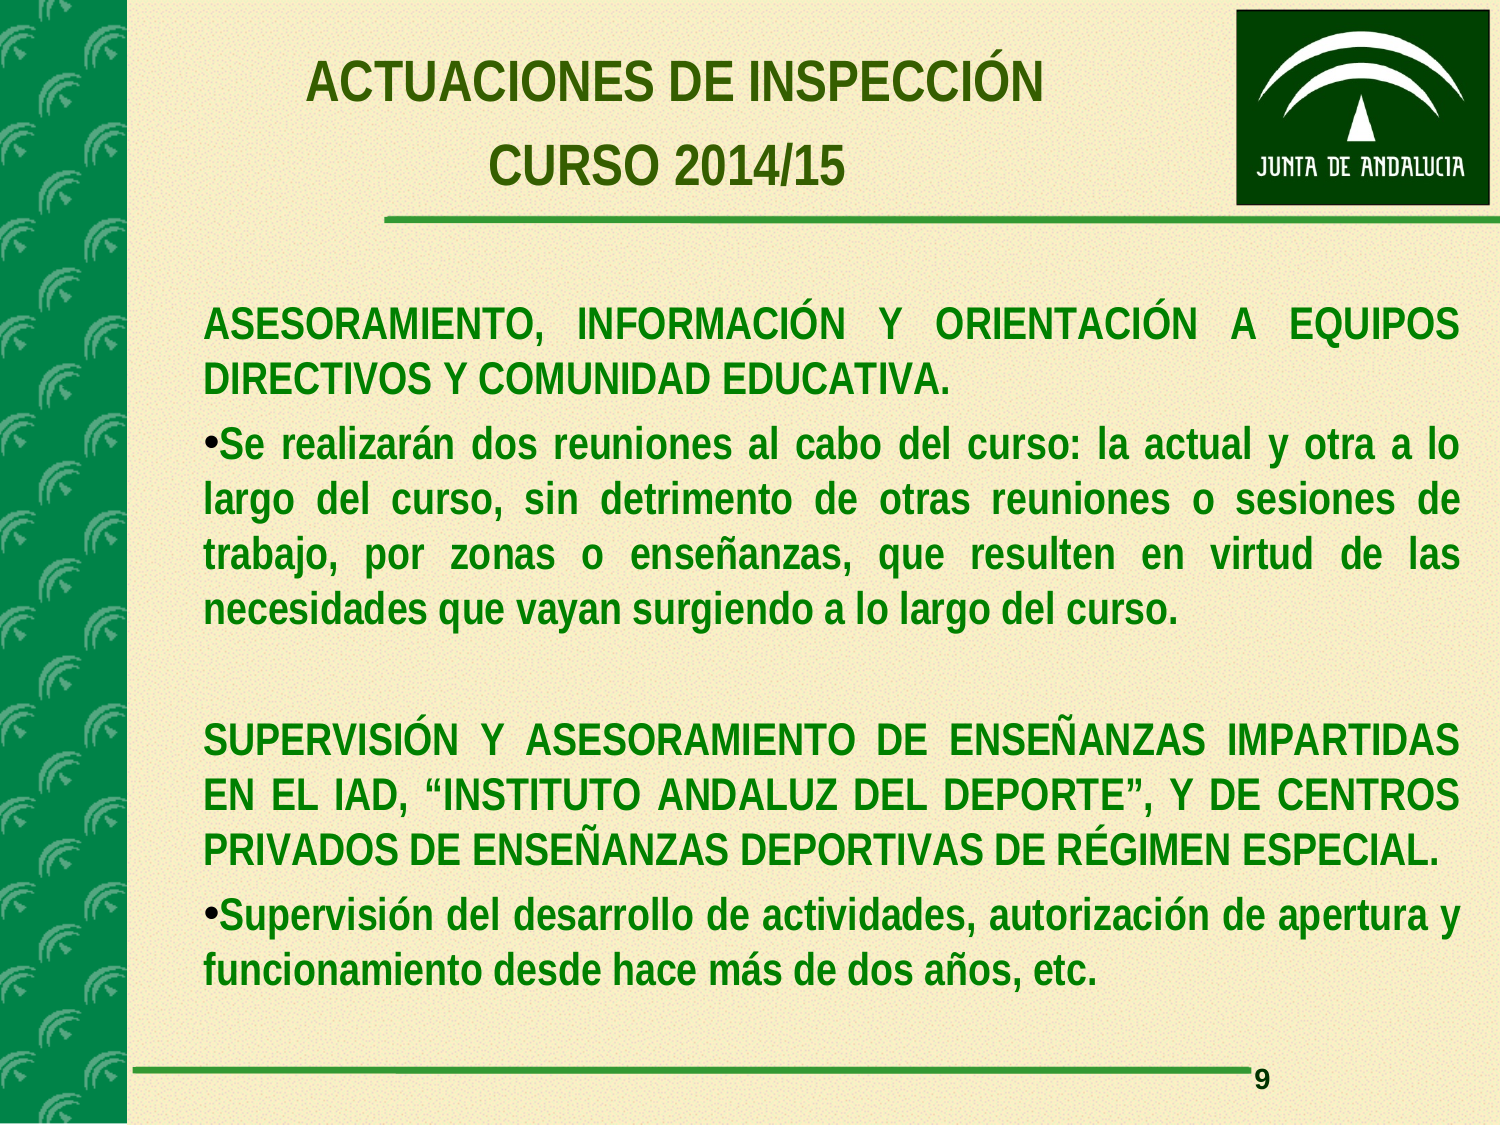

ACTUACIONES DE INSPECCIÓN
CURSO 2014/15
ASESORAMIENTO, INFORMACIÓN Y ORIENTACIÓN A EQUIPOS DIRECTIVOS Y COMUNIDAD EDUCATIVA.
Se realizarán dos reuniones al cabo del curso: la actual y otra a lo largo del curso, sin detrimento de otras reuniones o sesiones de trabajo, por zonas o enseñanzas, que resulten en virtud de las necesidades que vayan surgiendo a lo largo del curso.
SUPERVISIÓN Y ASESORAMIENTO DE ENSEÑANZAS IMPARTIDAS EN EL IAD, “INSTITUTO ANDALUZ DEL DEPORTE”, Y DE CENTROS PRIVADOS DE ENSEÑANZAS DEPORTIVAS DE RÉGIMEN ESPECIAL.
Supervisión del desarrollo de actividades, autorización de apertura y funcionamiento desde hace más de dos años, etc.